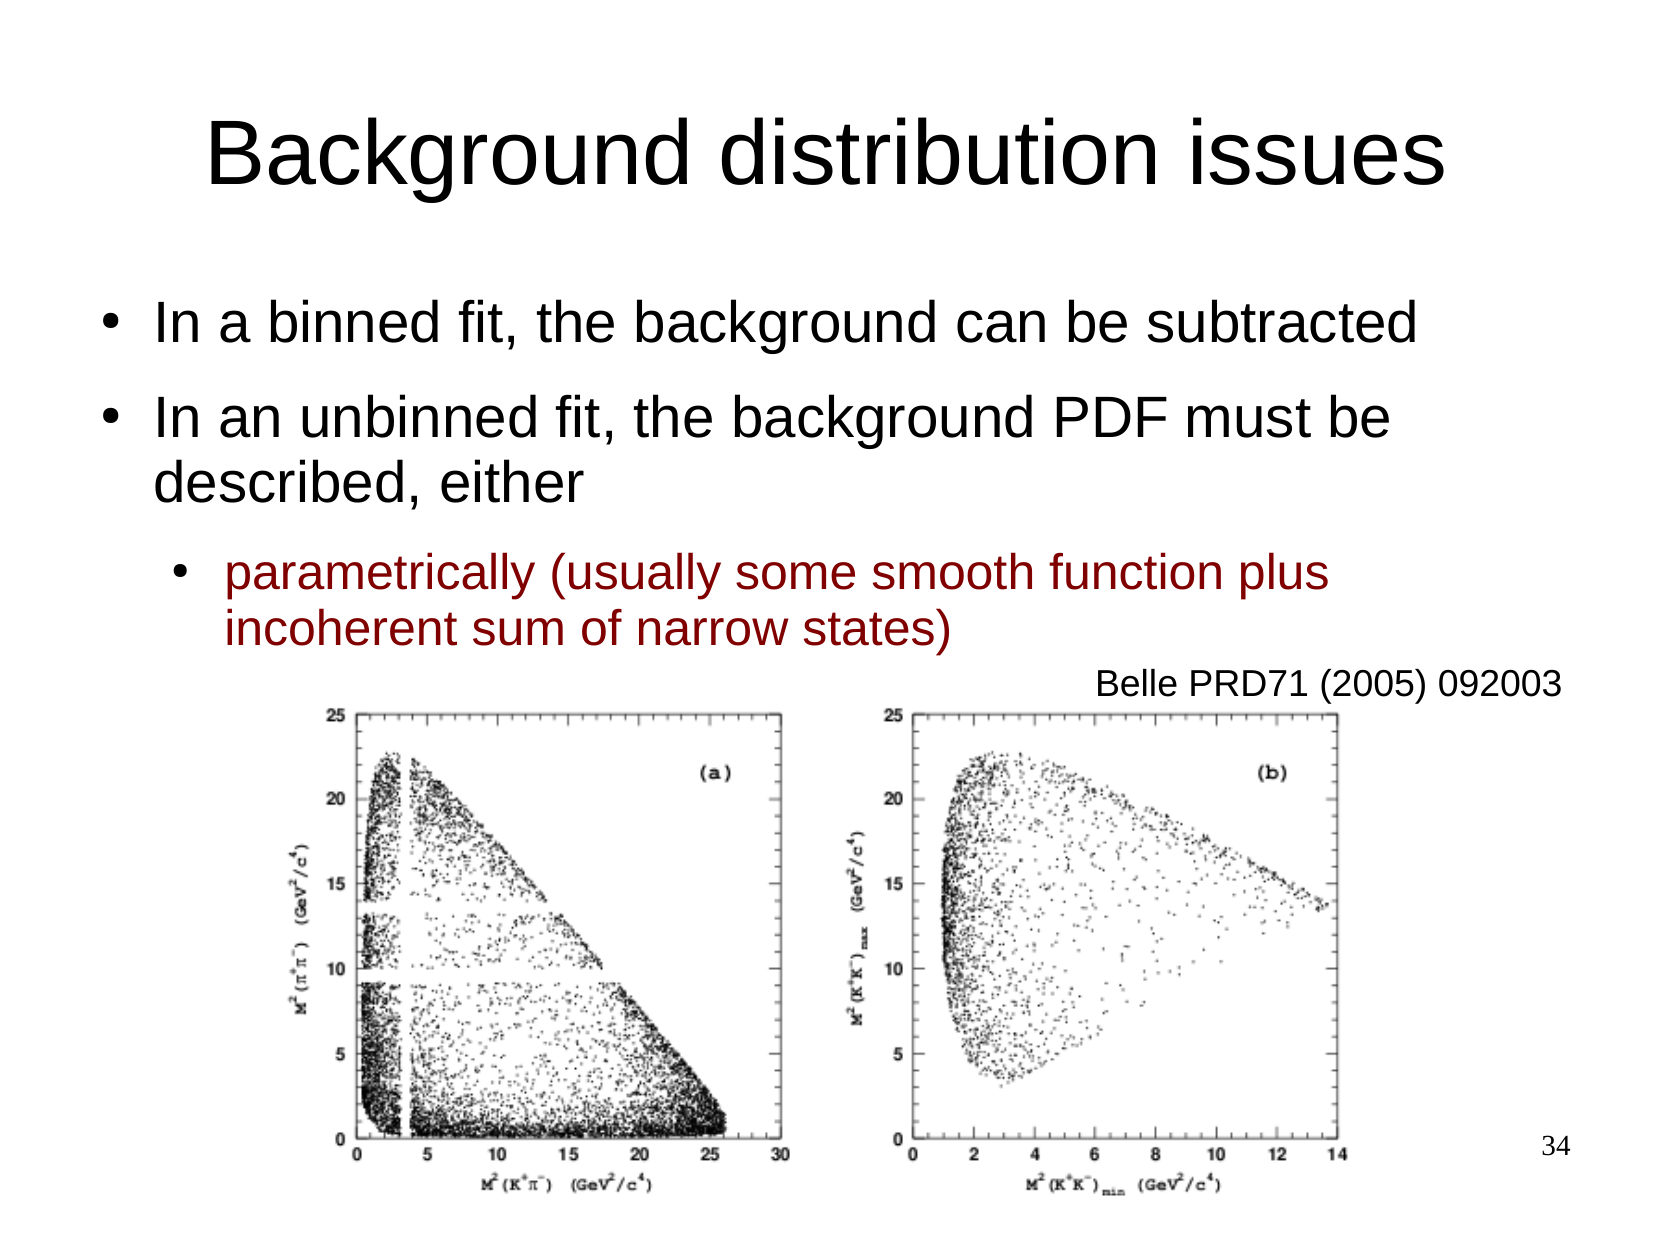

# Background distribution issues
In a binned fit, the background can be subtracted
In an unbinned fit, the background PDF must be described, either
parametrically (usually some smooth function plus incoherent sum of narrow states)
Belle PRD71 (2005) 092003
34